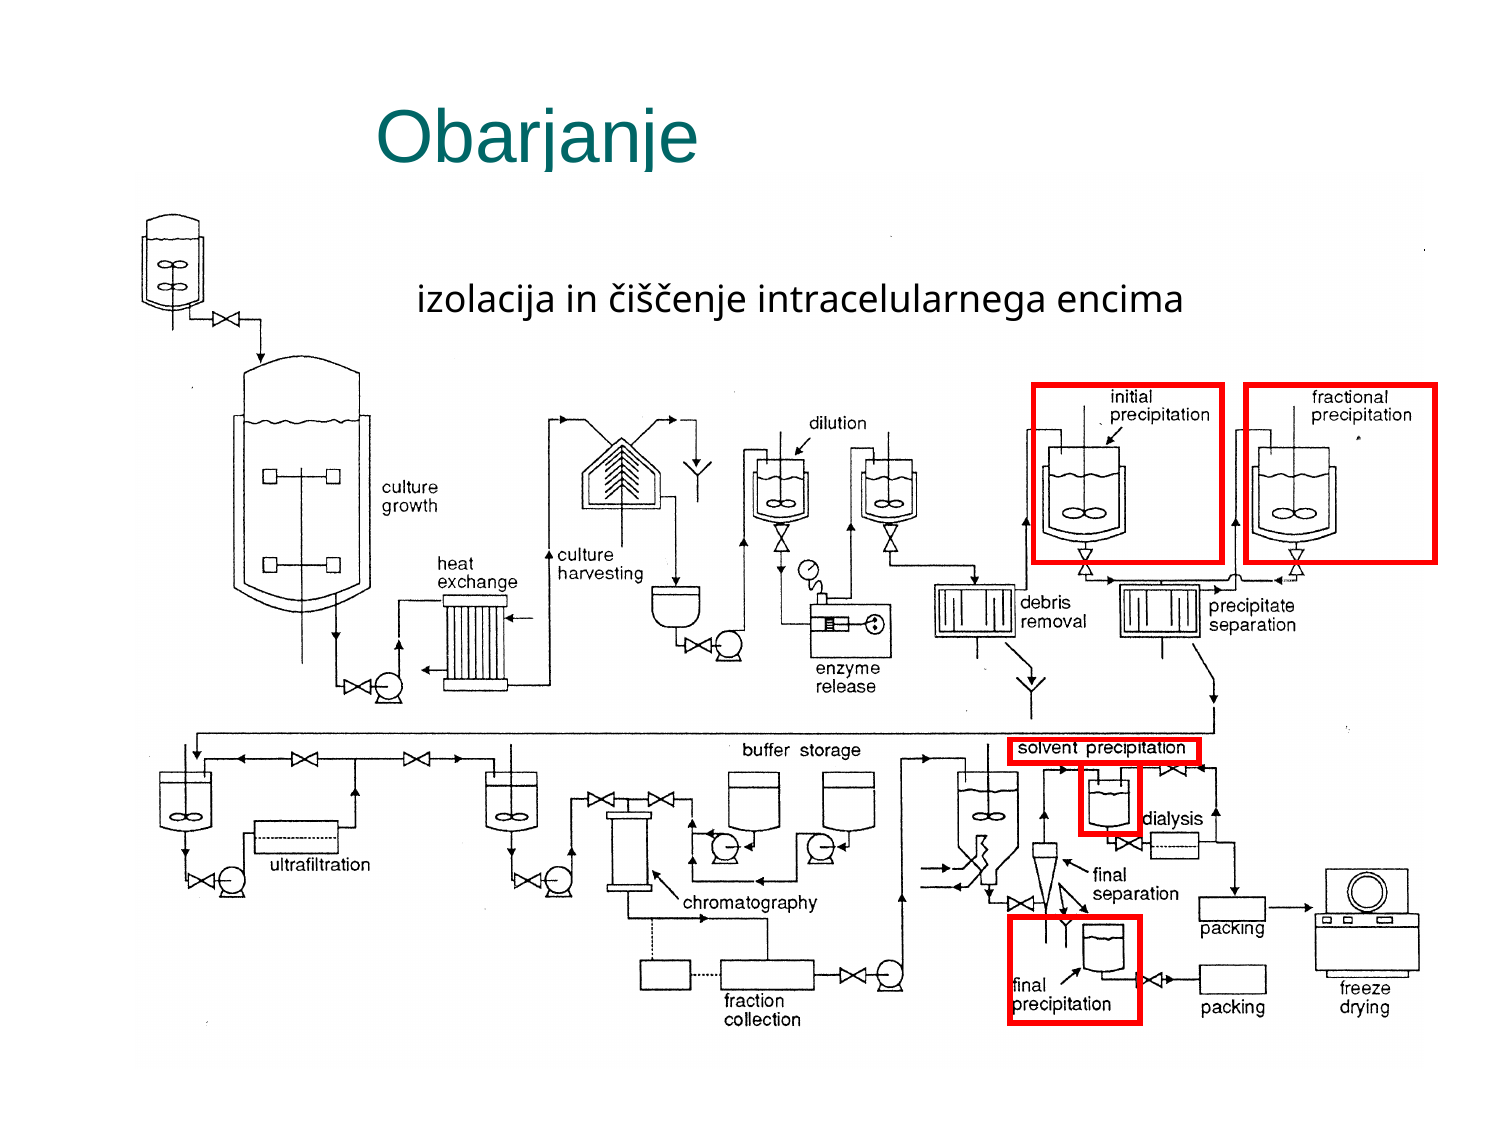

# Obarjanje
izolacija in čiščenje intracelularnega encima